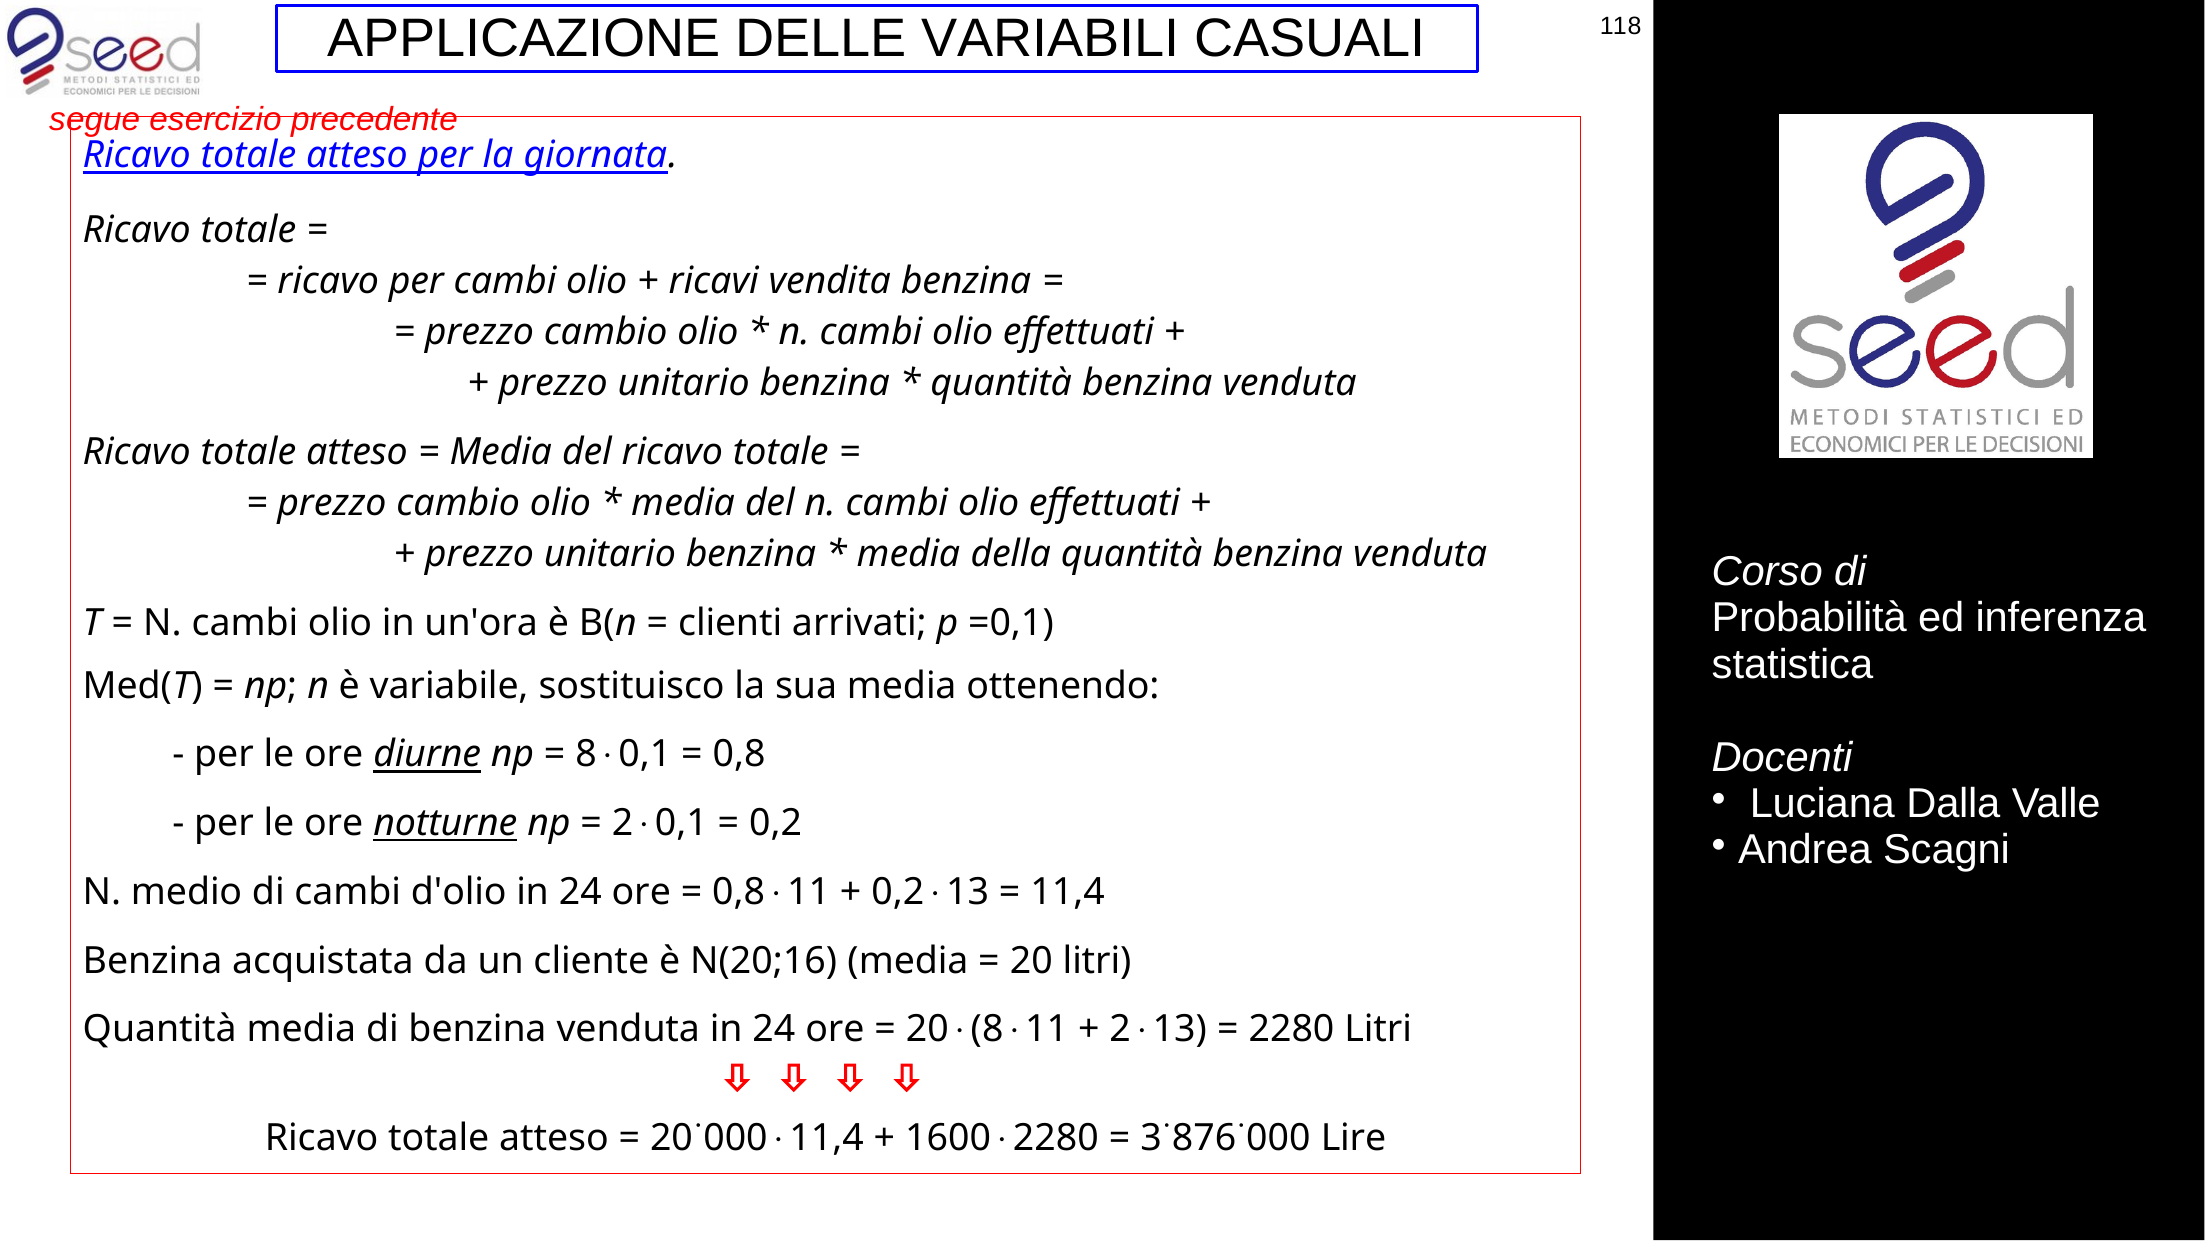

APPLICAZIONE DELLE VARIABILI CASUALI
segue esercizio precedente
Ricavo totale atteso per la giornata.
Ricavo totale =
		= ricavo per cambi olio + ricavi vendita benzina =
				= prezzo cambio olio * n. cambi olio effettuati +
					+ prezzo unitario benzina * quantità benzina venduta
Ricavo totale atteso = Media del ricavo totale =
		= prezzo cambio olio * media del n. cambi olio effettuati +
				+ prezzo unitario benzina * media della quantità benzina venduta
T = N. cambi olio in un'ora è B(n = clienti arrivati; p =0,1)
Med(T) = np; n è variabile, sostituisco la sua media ottenendo:
	- per le ore diurne np = 8⋅0,1 = 0,8
	- per le ore notturne np = 2⋅0,1 = 0,2
N. medio di cambi d'olio in 24 ore = 0,8⋅11 + 0,2⋅13 = 11,4
Benzina acquistata da un cliente è N(20;16) (media = 20 litri)
Quantità media di benzina venduta in 24 ore = 20⋅(8⋅11 + 2⋅13) = 2280 Litri

Ricavo totale atteso = 20˙000⋅11,4 + 1600⋅2280 = 3˙876˙000 Lire